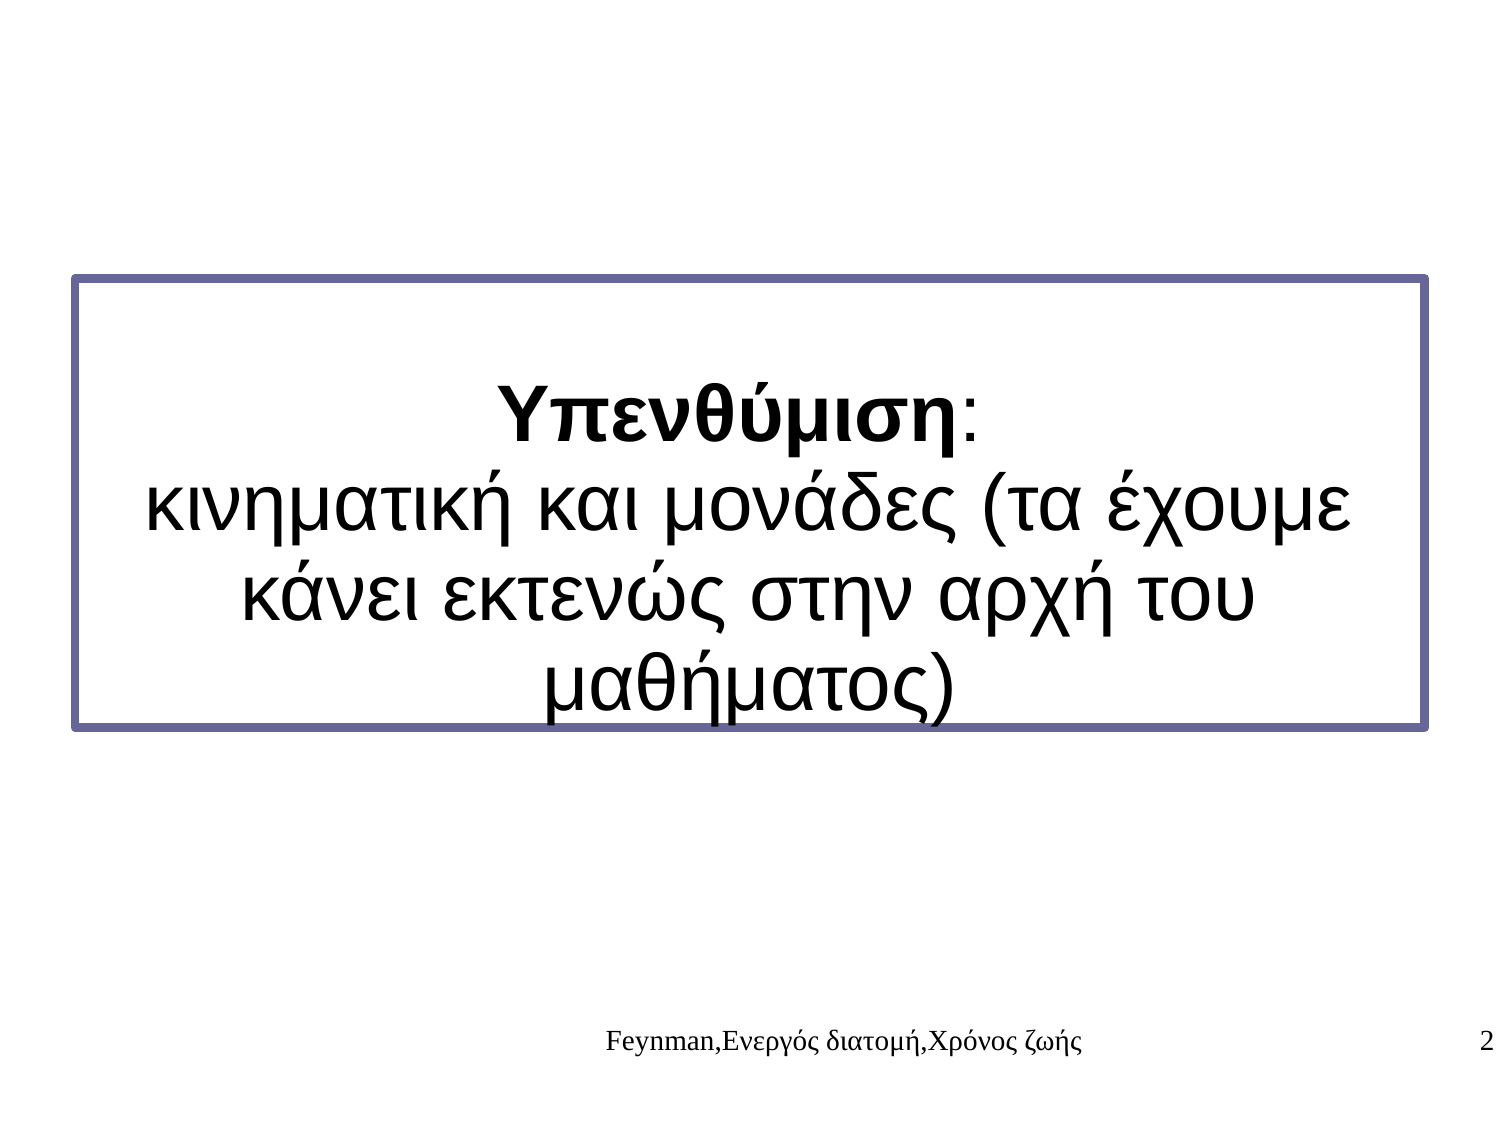

# Υπενθύμιση: κινηματική και μονάδες (τα έχουμε κάνει εκτενώς στην αρχή του μαθήματος)
Feynman,Eνεργός διατομή,Xρόνος ζωής
2